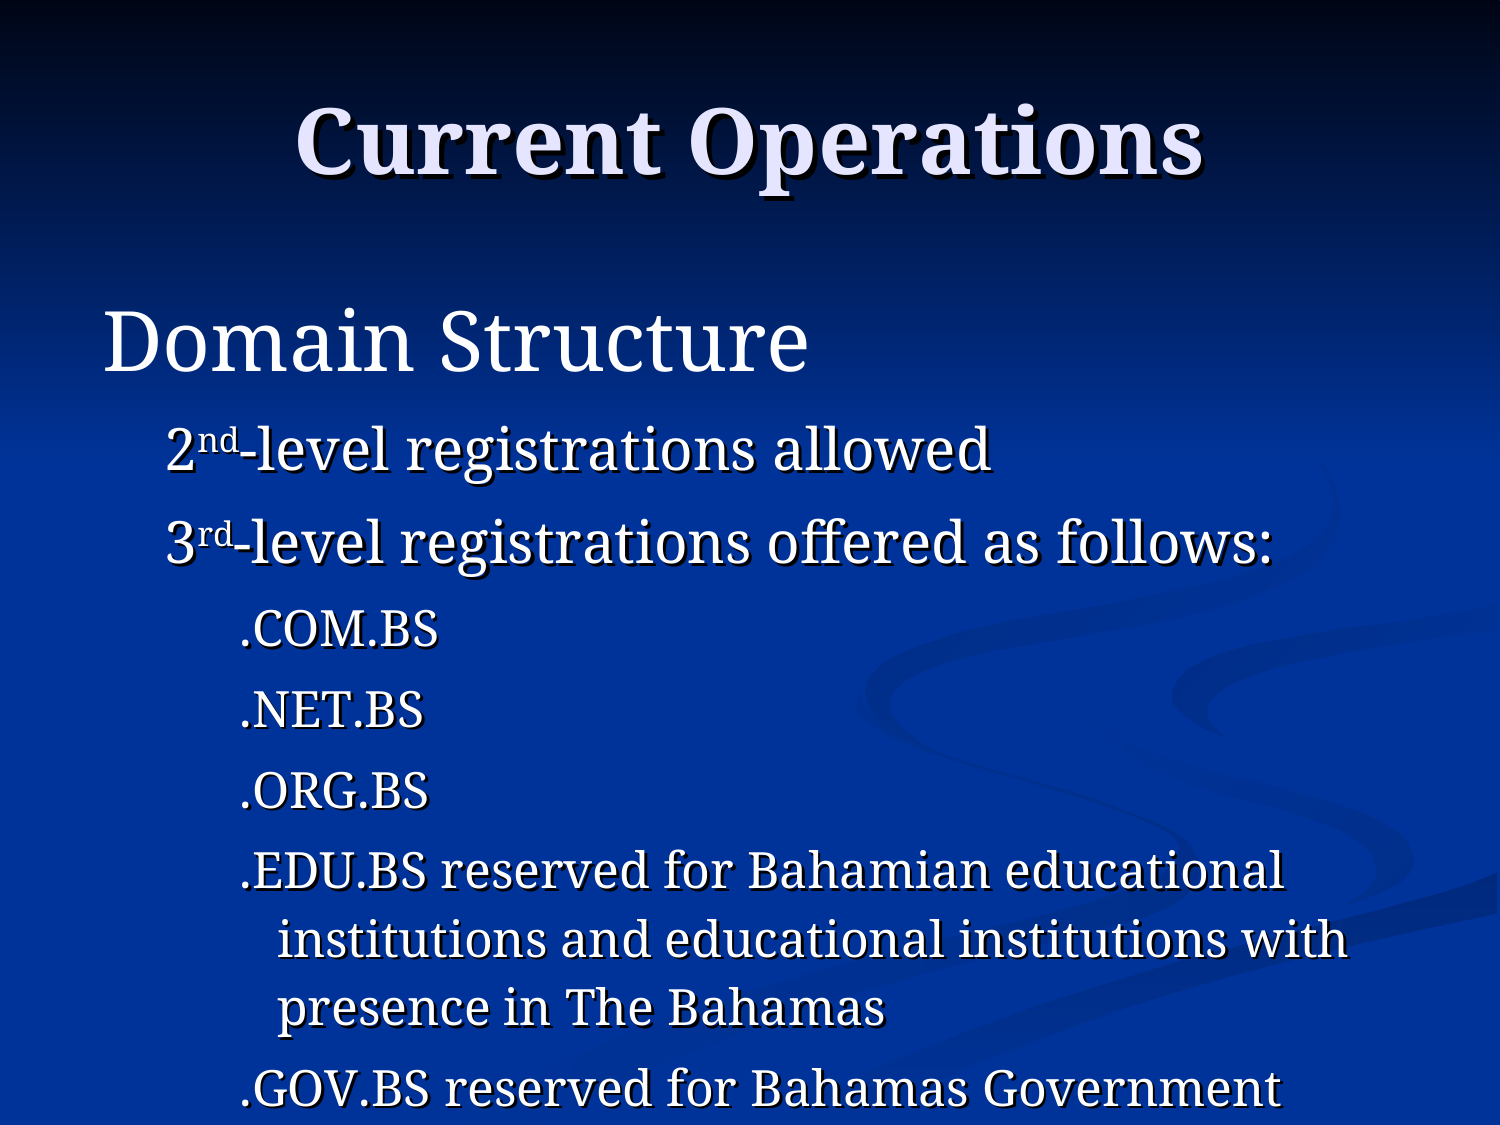

# Current Operations
Domain Structure
2nd-level registrations allowed
3rd-level registrations offered as follows:
.COM.BS
.NET.BS
.ORG.BS
.EDU.BS reserved for Bahamian educational institutions and educational institutions with presence in The Bahamas
.GOV.BS reserved for Bahamas Government ministries and agencies.